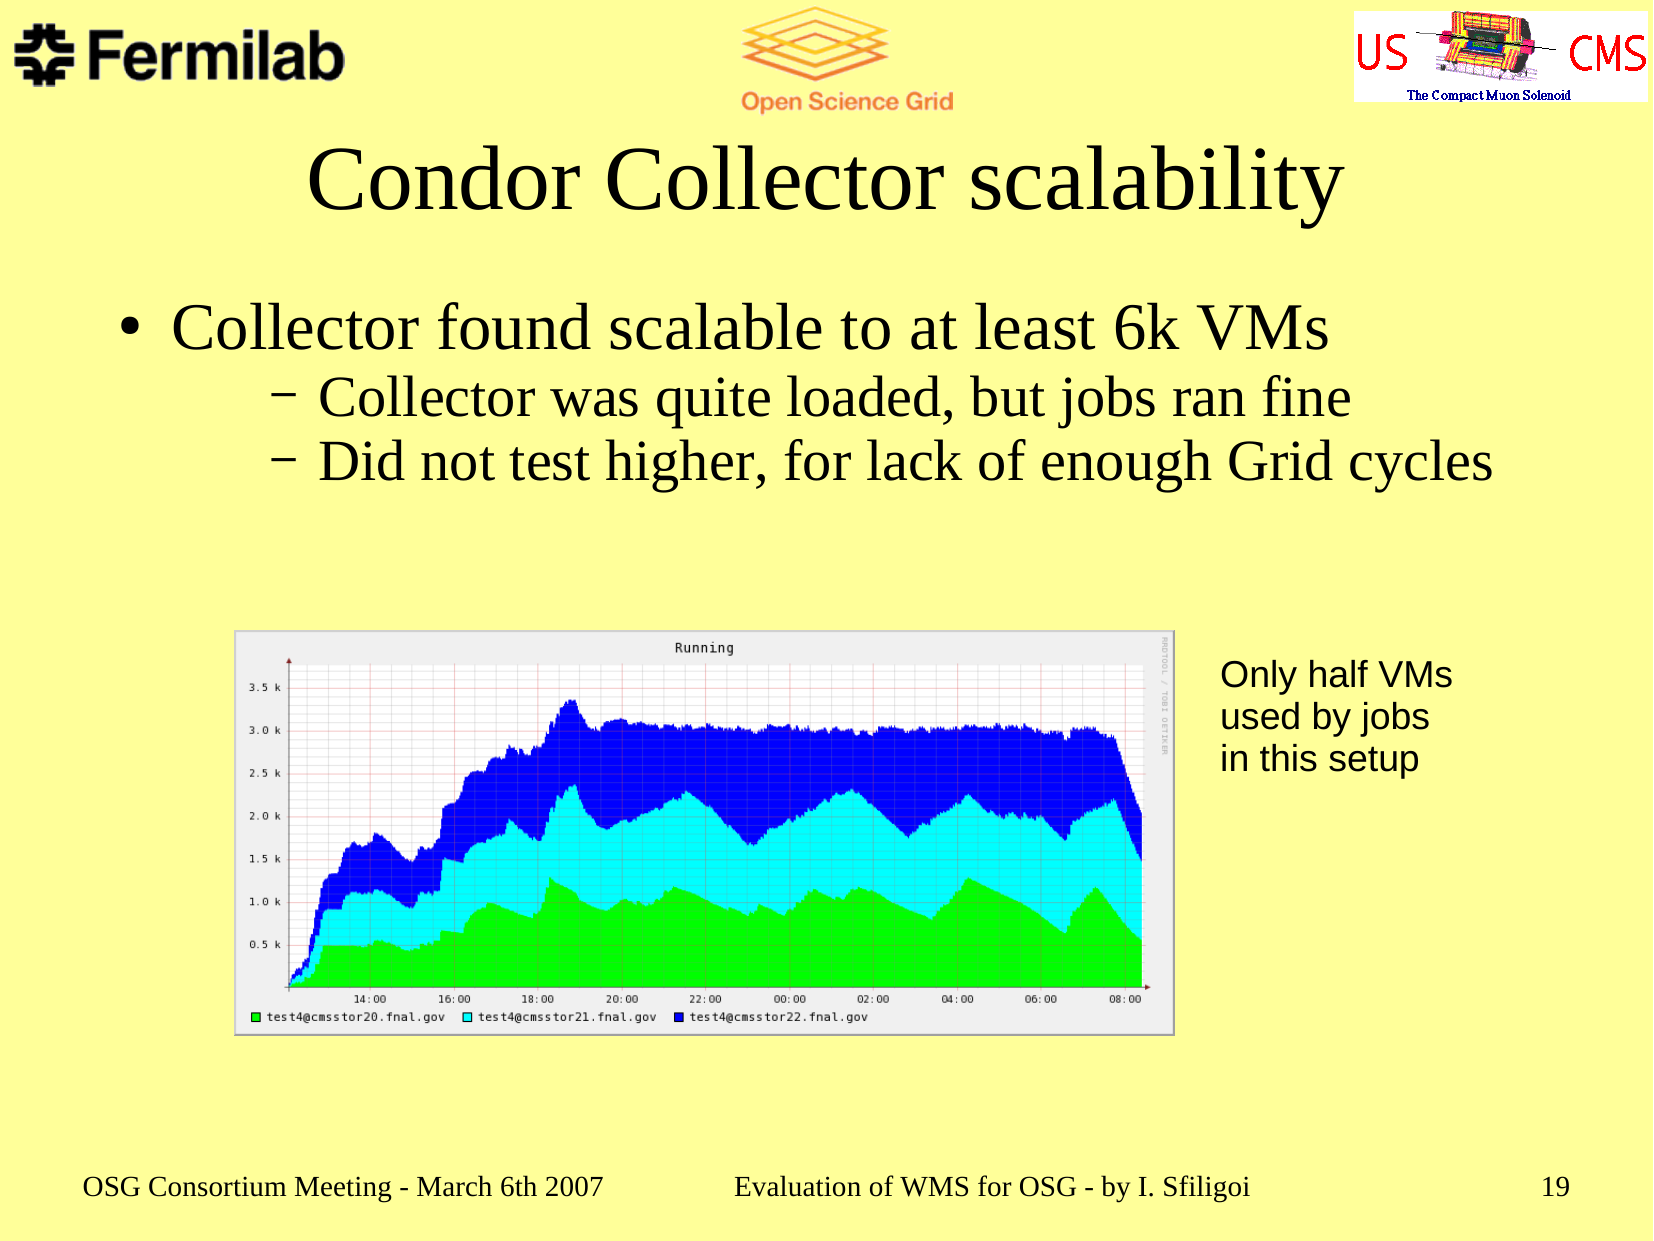

# Condor Collector scalability
Collector found scalable to at least 6k VMs
Collector was quite loaded, but jobs ran fine
Did not test higher, for lack of enough Grid cycles
Only half VMs
used by jobs
in this setup
OSG Consortium Meeting - March 6th 2007
Evaluation of WMS for OSG - by I. Sfiligoi
19